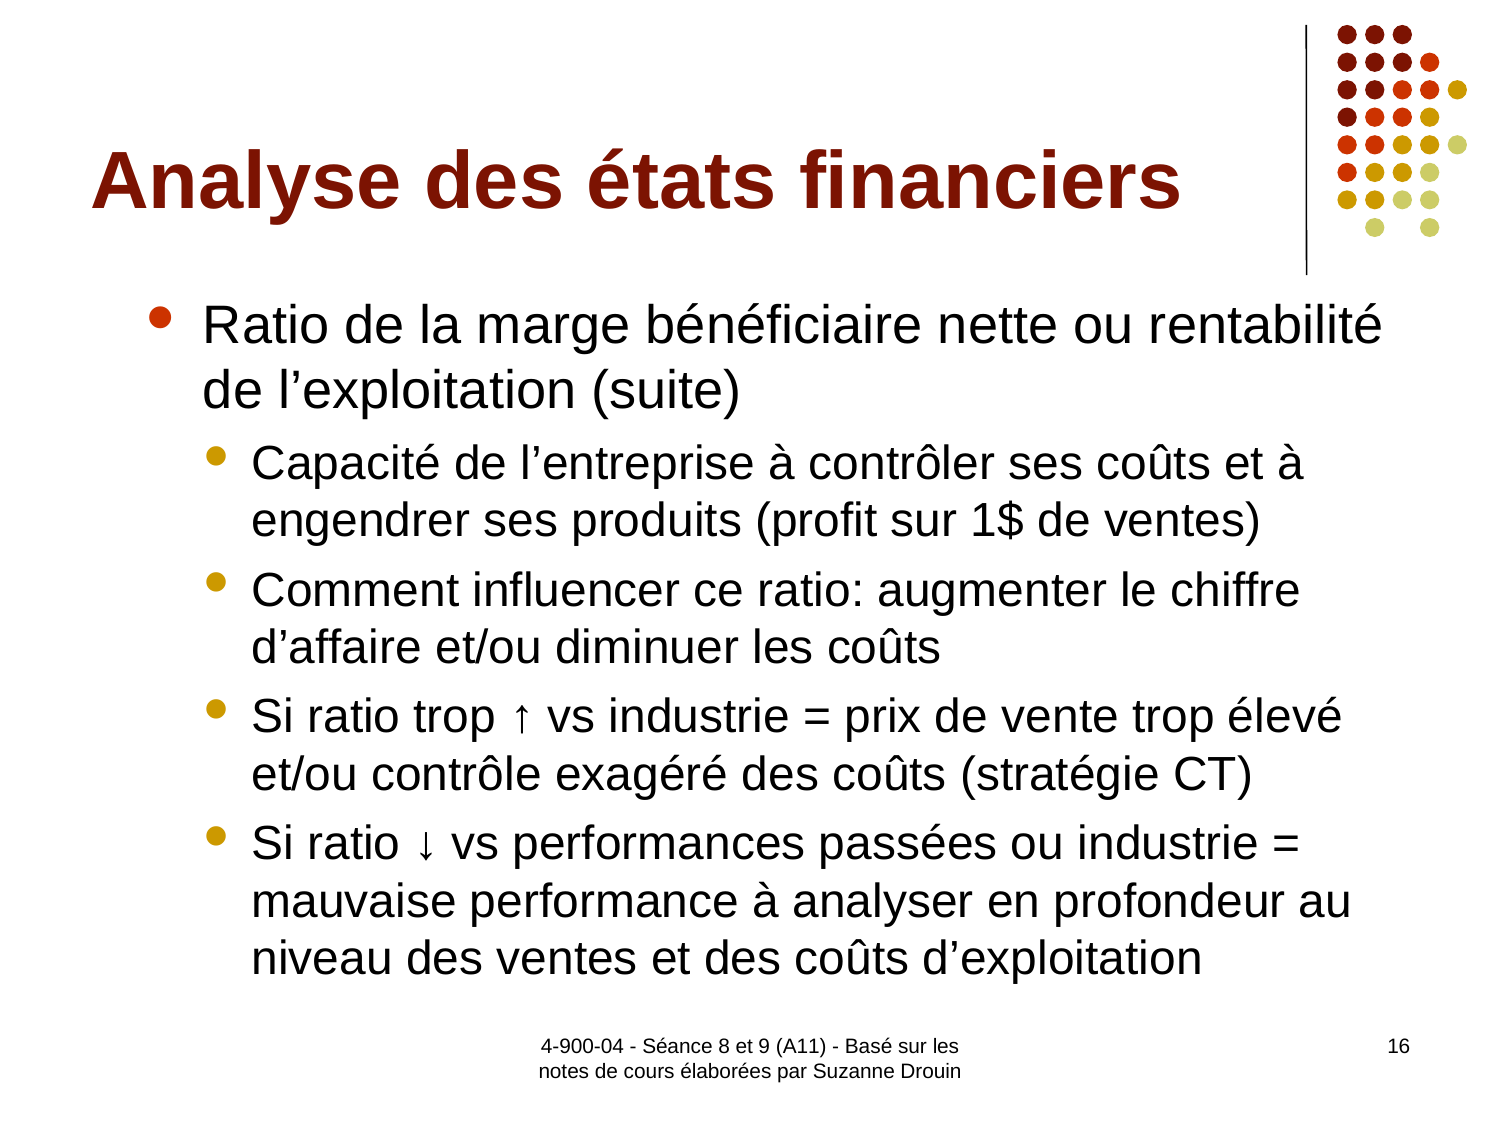

Analyse des états financiers
Ratio de la marge bénéficiaire nette ou rentabilité de l’exploitation (suite)
Capacité de l’entreprise à contrôler ses coûts et à engendrer ses produits (profit sur 1$ de ventes)
Comment influencer ce ratio: augmenter le chiffre d’affaire et/ou diminuer les coûts
Si ratio trop ↑ vs industrie = prix de vente trop élevé et/ou contrôle exagéré des coûts (stratégie CT)
Si ratio ↓ vs performances passées ou industrie = mauvaise performance à analyser en profondeur au niveau des ventes et des coûts d’exploitation
4-900-04 - Séance 8 et 9 (A11) - Basé sur les notes de cours élaborées par Suzanne Drouin